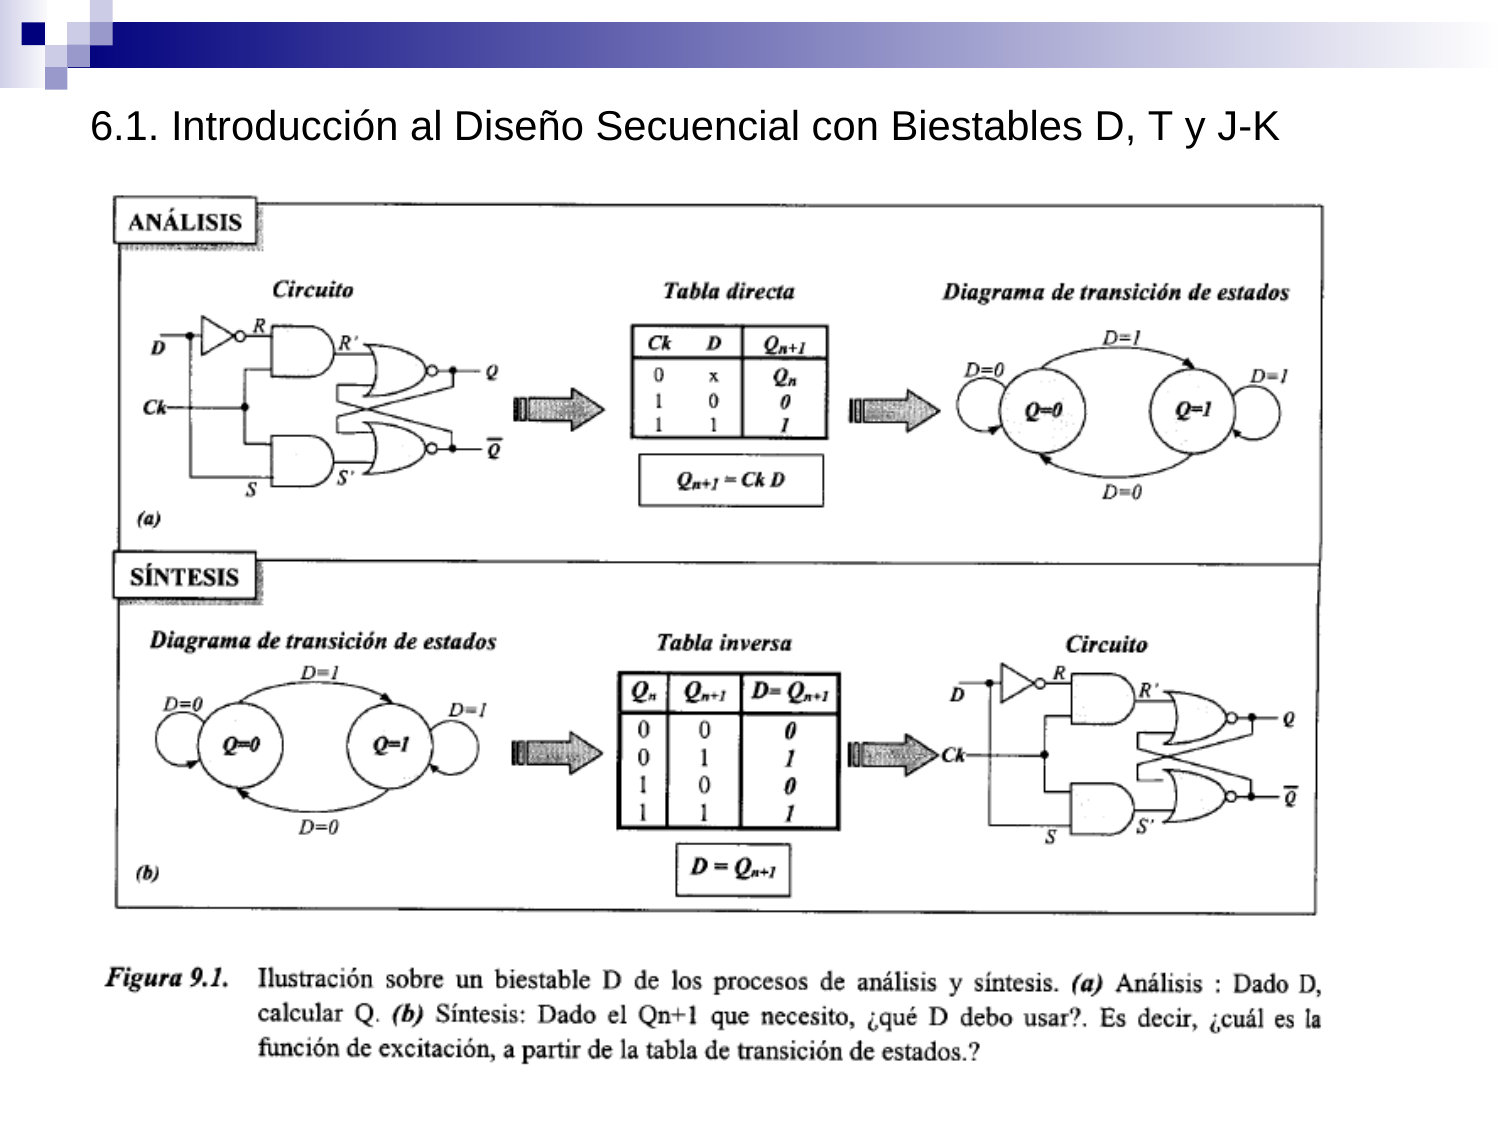

# 6.1. Introducción al Diseño Secuencial con Biestables D, T y J-K